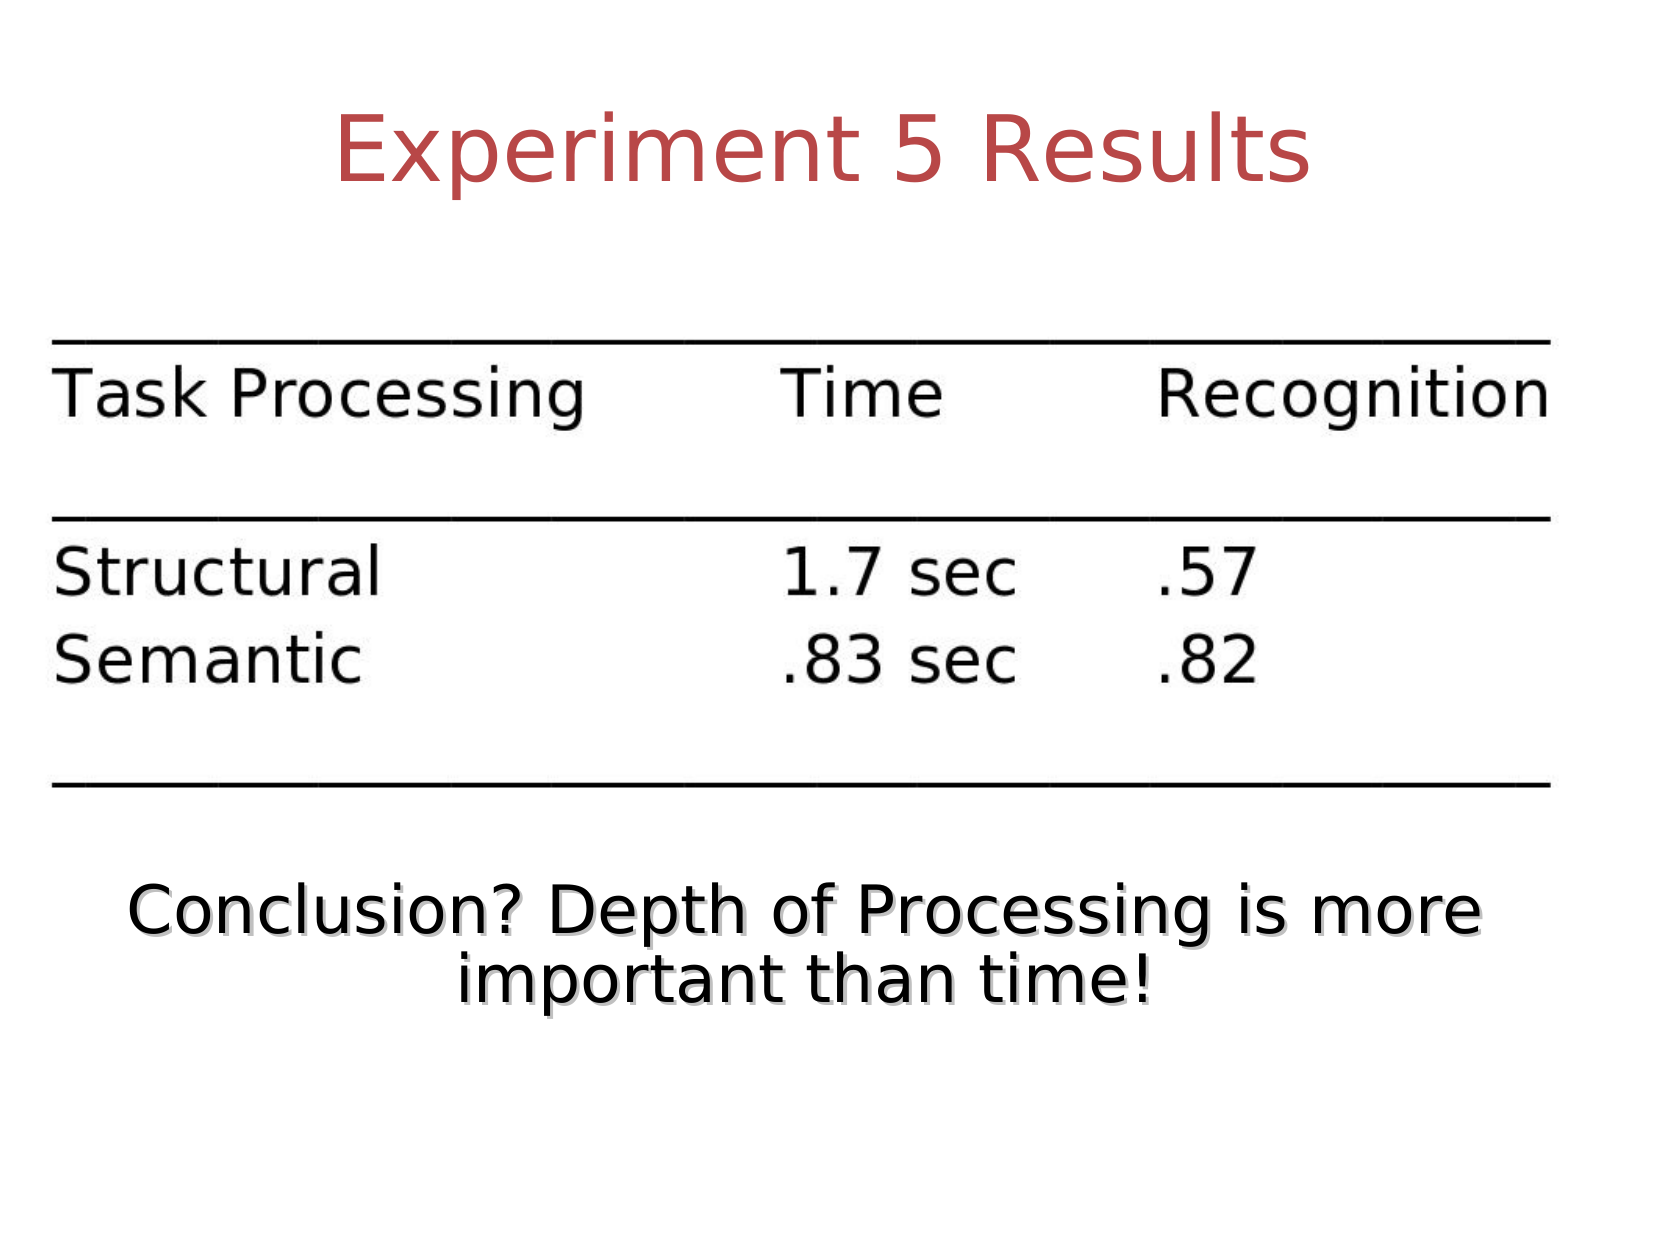

# Experiment 5 Results
Conclusion? Depth of Processing is more important than time!